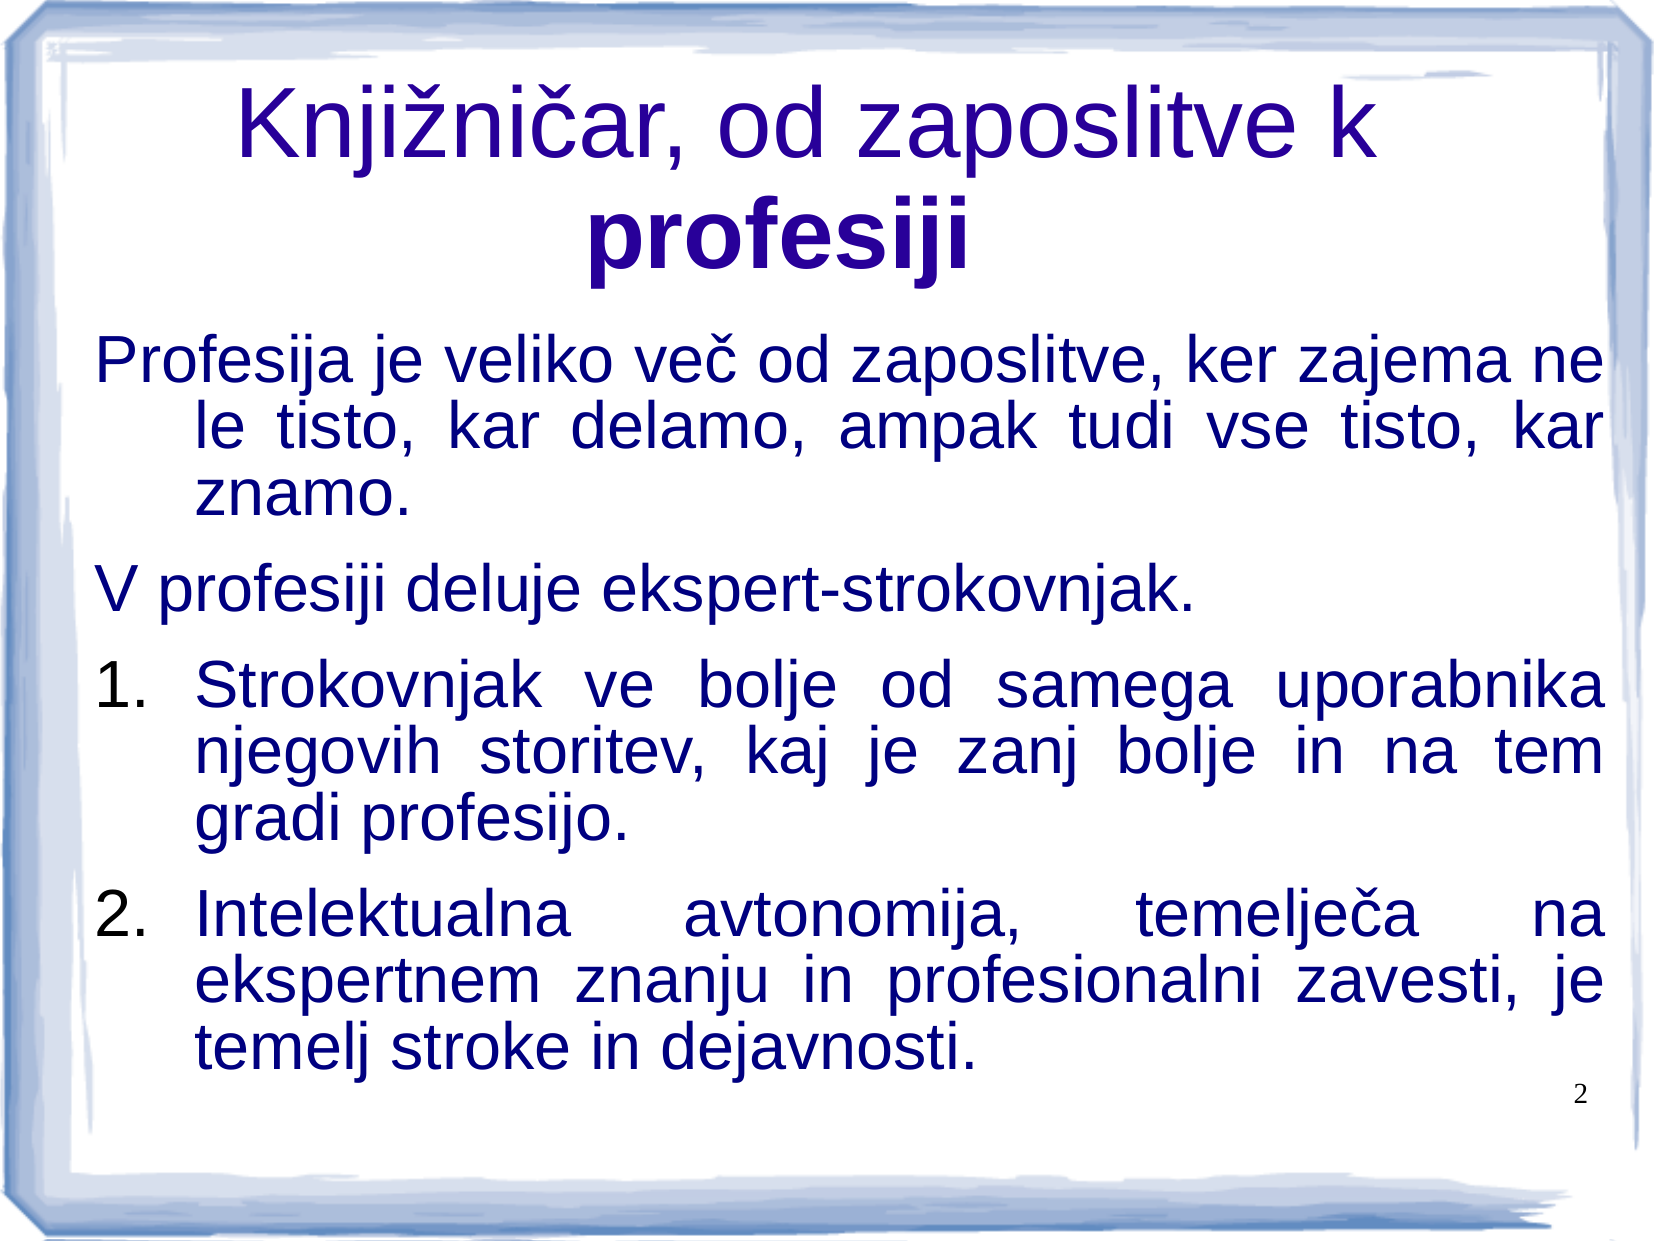

# Knjižničar, od zaposlitve k profesiji
Profesija je veliko več od zaposlitve, ker zajema ne le tisto, kar delamo, ampak tudi vse tisto, kar znamo.
V profesiji deluje ekspert-strokovnjak.
Strokovnjak ve bolje od samega uporabnika njegovih storitev, kaj je zanj bolje in na tem gradi profesijo.
Intelektualna avtonomija, temelječa na ekspertnem znanju in profesionalni zavesti, je temelj stroke in dejavnosti.